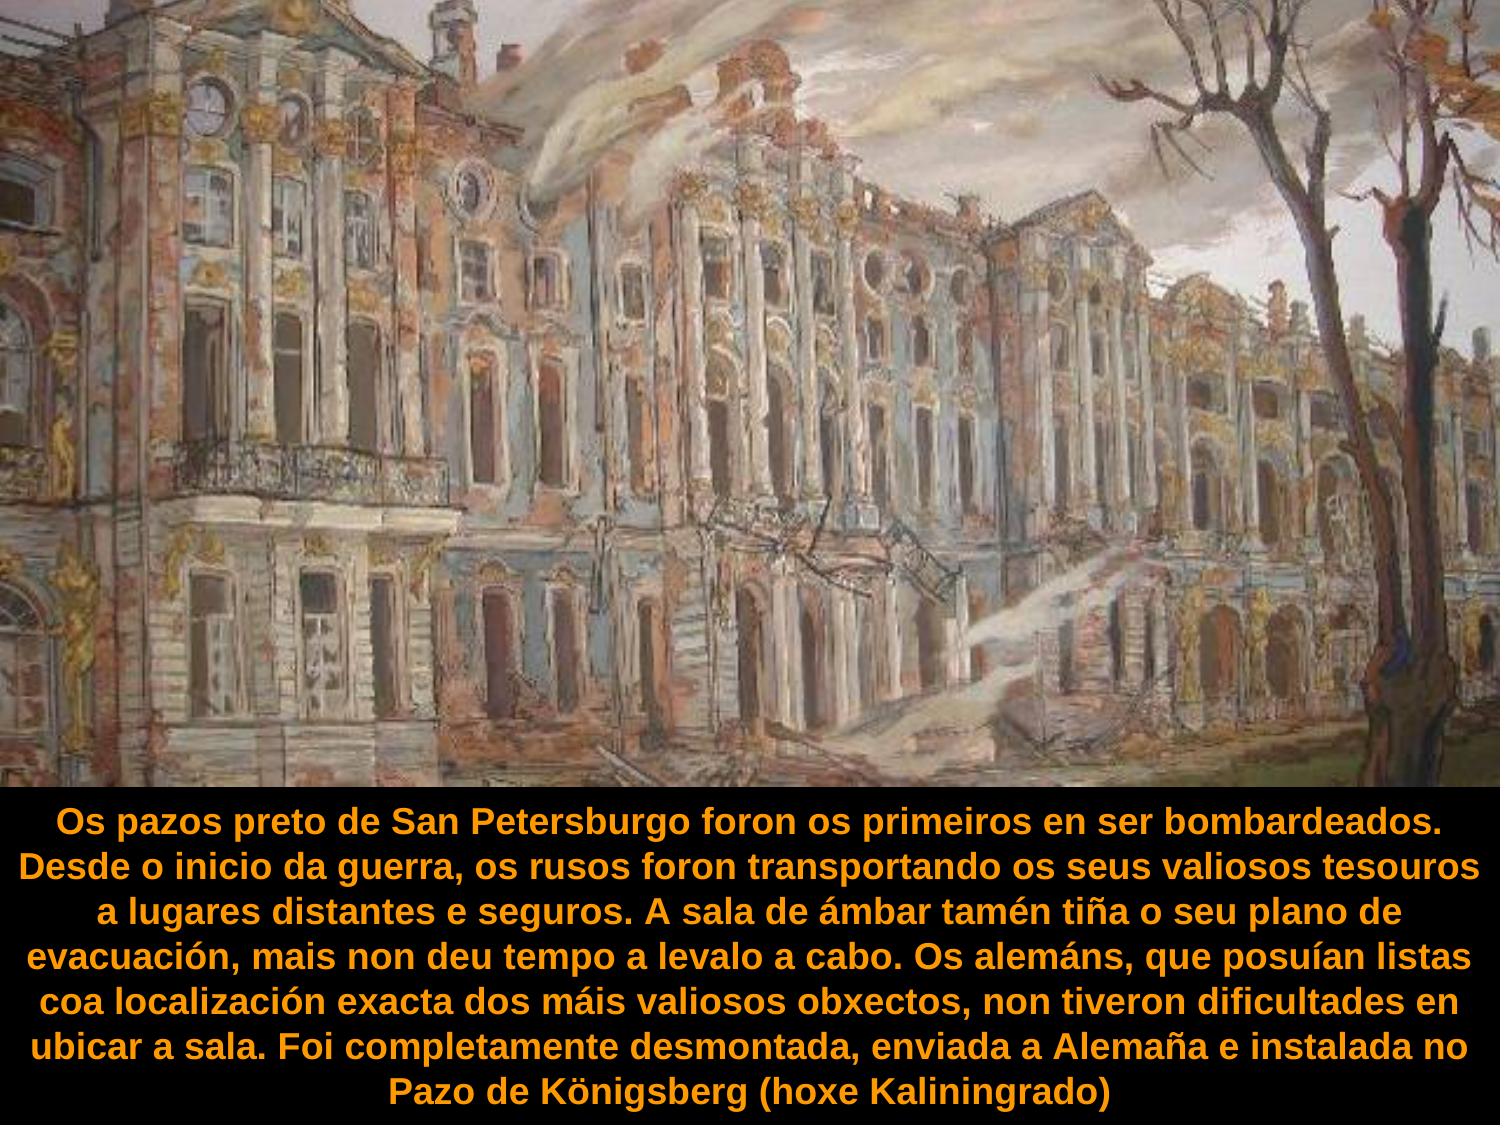

Os pazos preto de San Petersburgo foron os primeiros en ser bombardeados. Desde o inicio da guerra, os rusos foron transportando os seus valiosos tesouros a lugares distantes e seguros. A sala de ámbar tamén tiña o seu plano de evacuación, mais non deu tempo a levalo a cabo. Os alemáns, que posuían listas coa localización exacta dos máis valiosos obxectos, non tiveron dificultades en ubicar a sala. Foi completamente desmontada, enviada a Alemaña e instalada no Pazo de Königsberg (hoxe Kaliningrado)